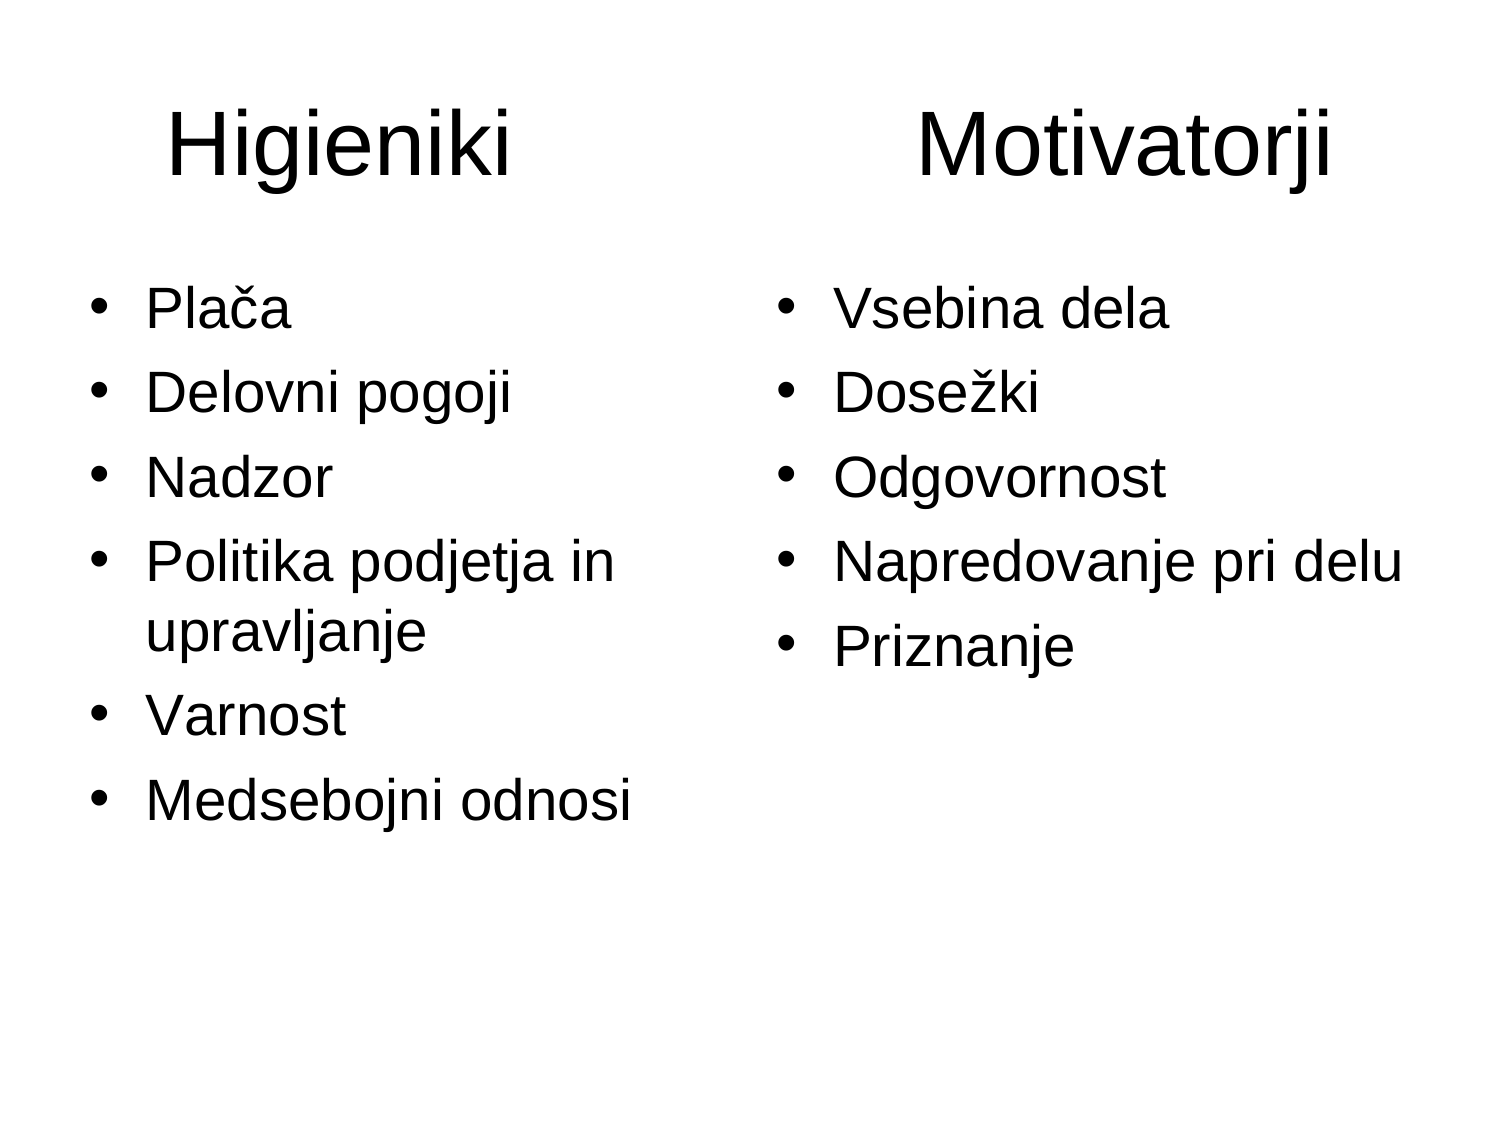

# Higieniki			Motivatorji
Plača
Delovni pogoji
Nadzor
Politika podjetja in upravljanje
Varnost
Medsebojni odnosi
Vsebina dela
Dosežki
Odgovornost
Napredovanje pri delu
Priznanje